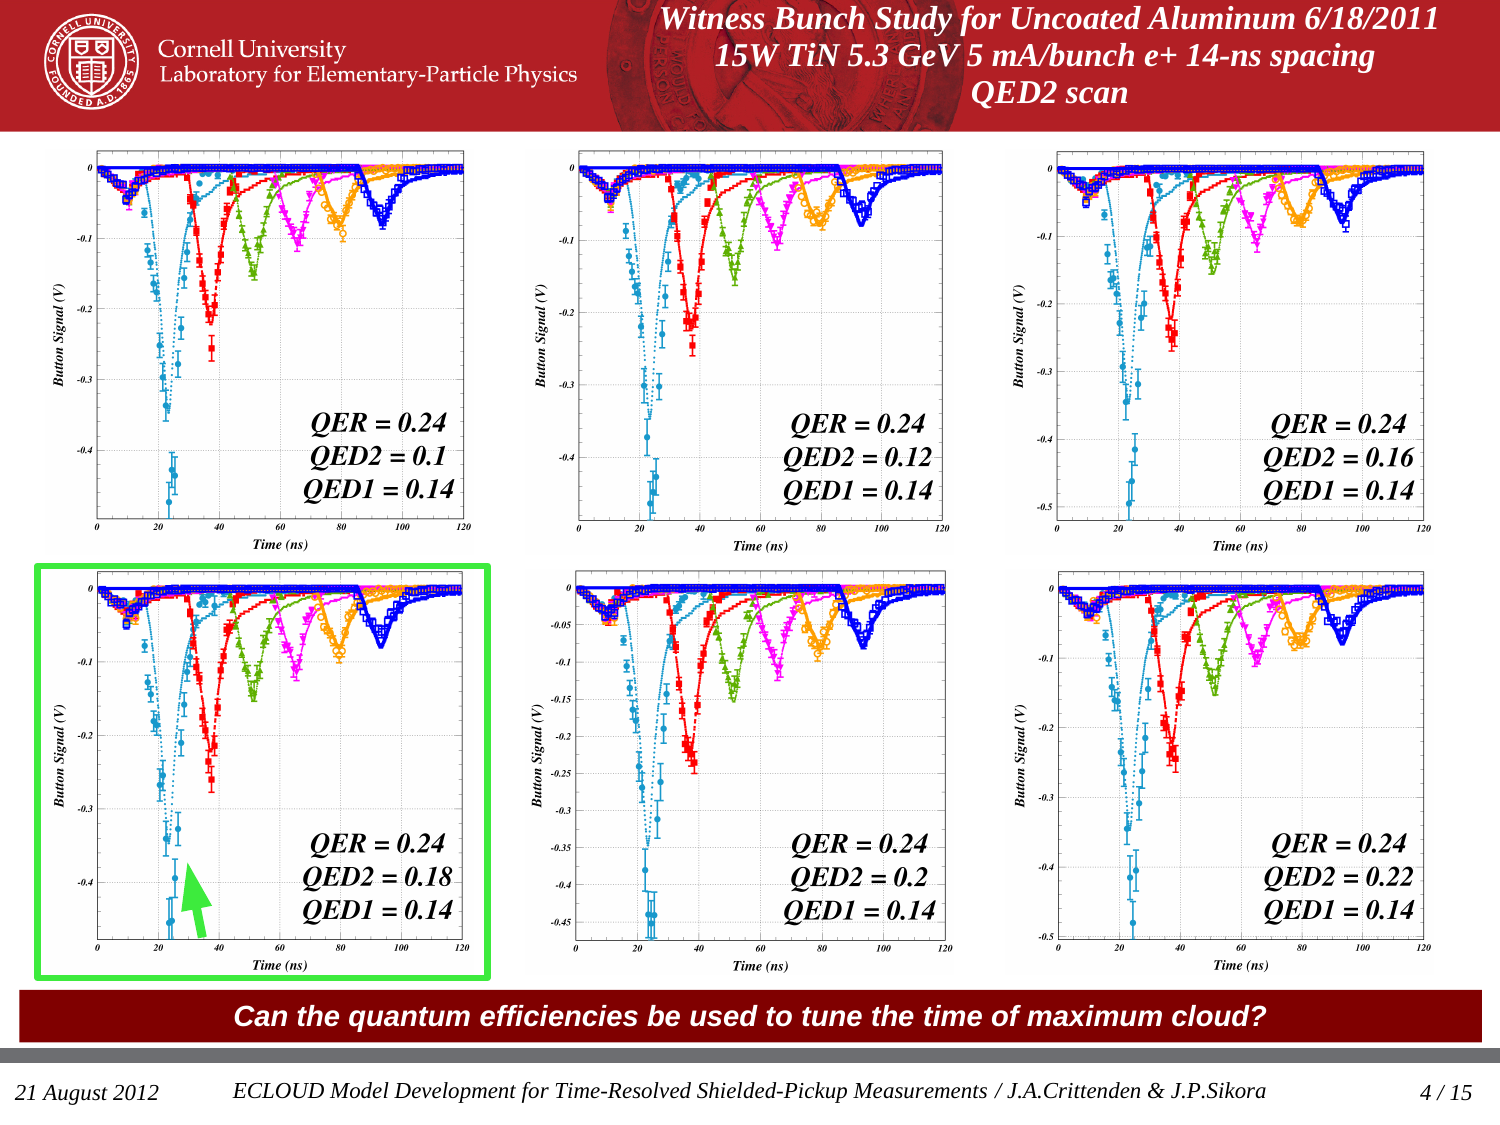

Witness Bunch Study for Uncoated Aluminum 6/18/2011
15W TiN 5.3 GeV 5 mA/bunch e+ 14-ns spacing
QED2 scan
Can the quantum efficiencies be used to tune the time of maximum cloud?